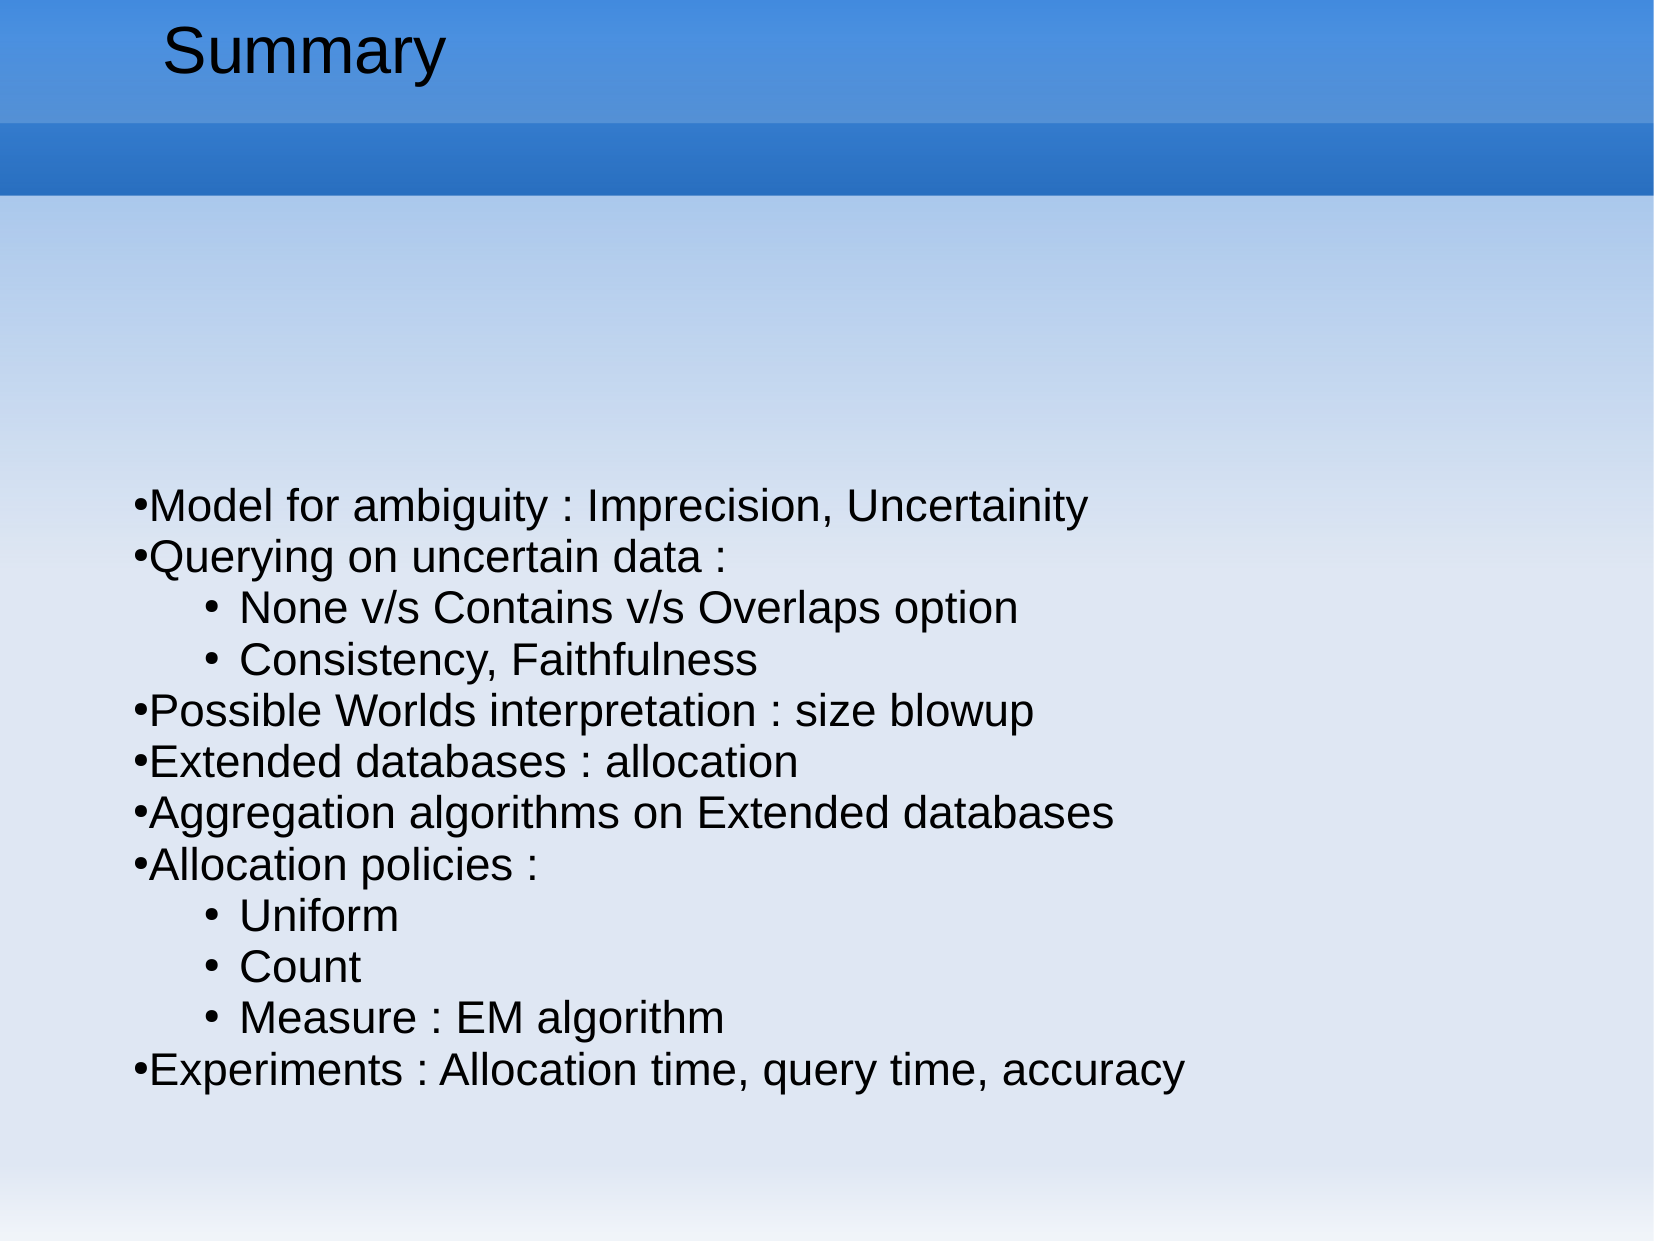

Summary
Model for ambiguity : Imprecision, Uncertainity
Querying on uncertain data :
None v/s Contains v/s Overlaps option
Consistency, Faithfulness
Possible Worlds interpretation : size blowup
Extended databases : allocation
Aggregation algorithms on Extended databases
Allocation policies :
Uniform
Count
Measure : EM algorithm
Experiments : Allocation time, query time, accuracy